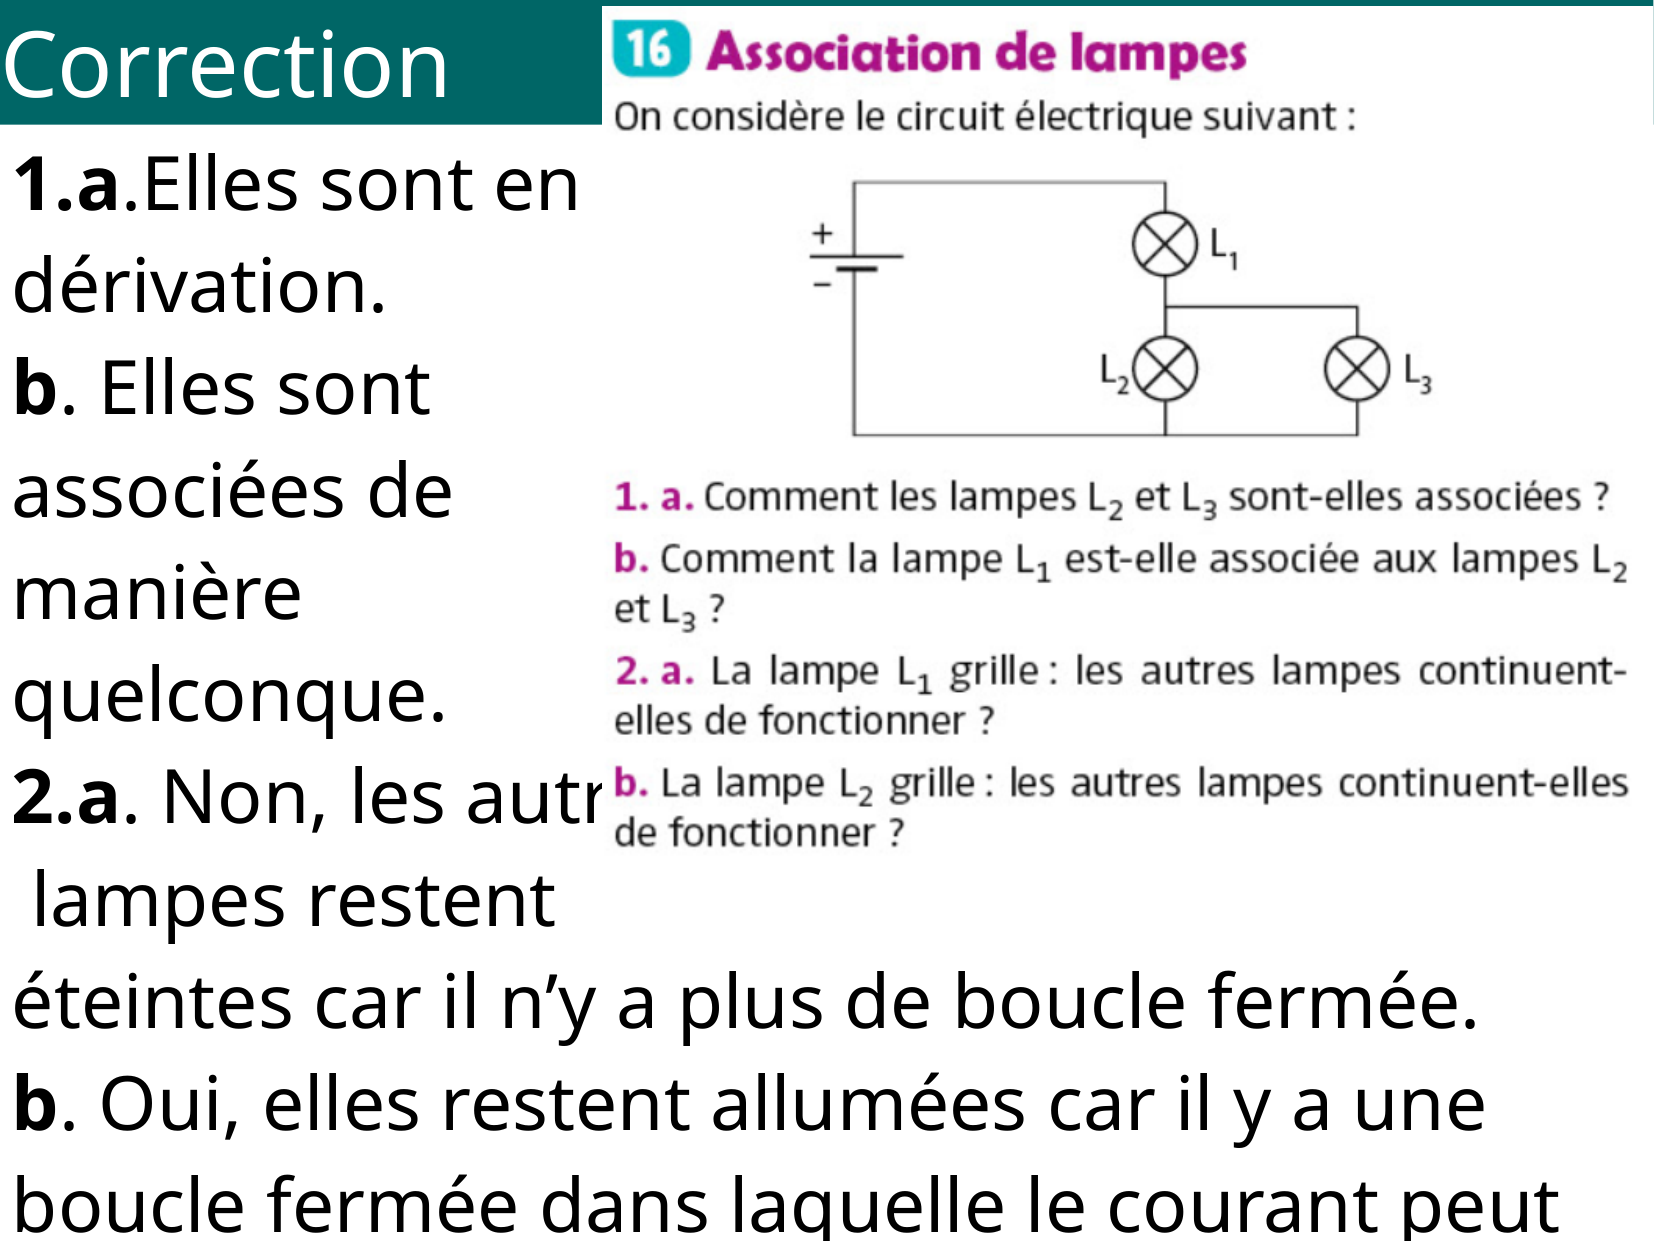

# Correction
1.a.Elles sont en
dérivation.
b. Elles sont
associées de
manière
quelconque.
2.a. Non, les autres
 lampes restent
éteintes car il n’y a plus de boucle fermée.
b. Oui, elles restent allumées car il y a une boucle fermée dans laquelle le courant peut circuler.